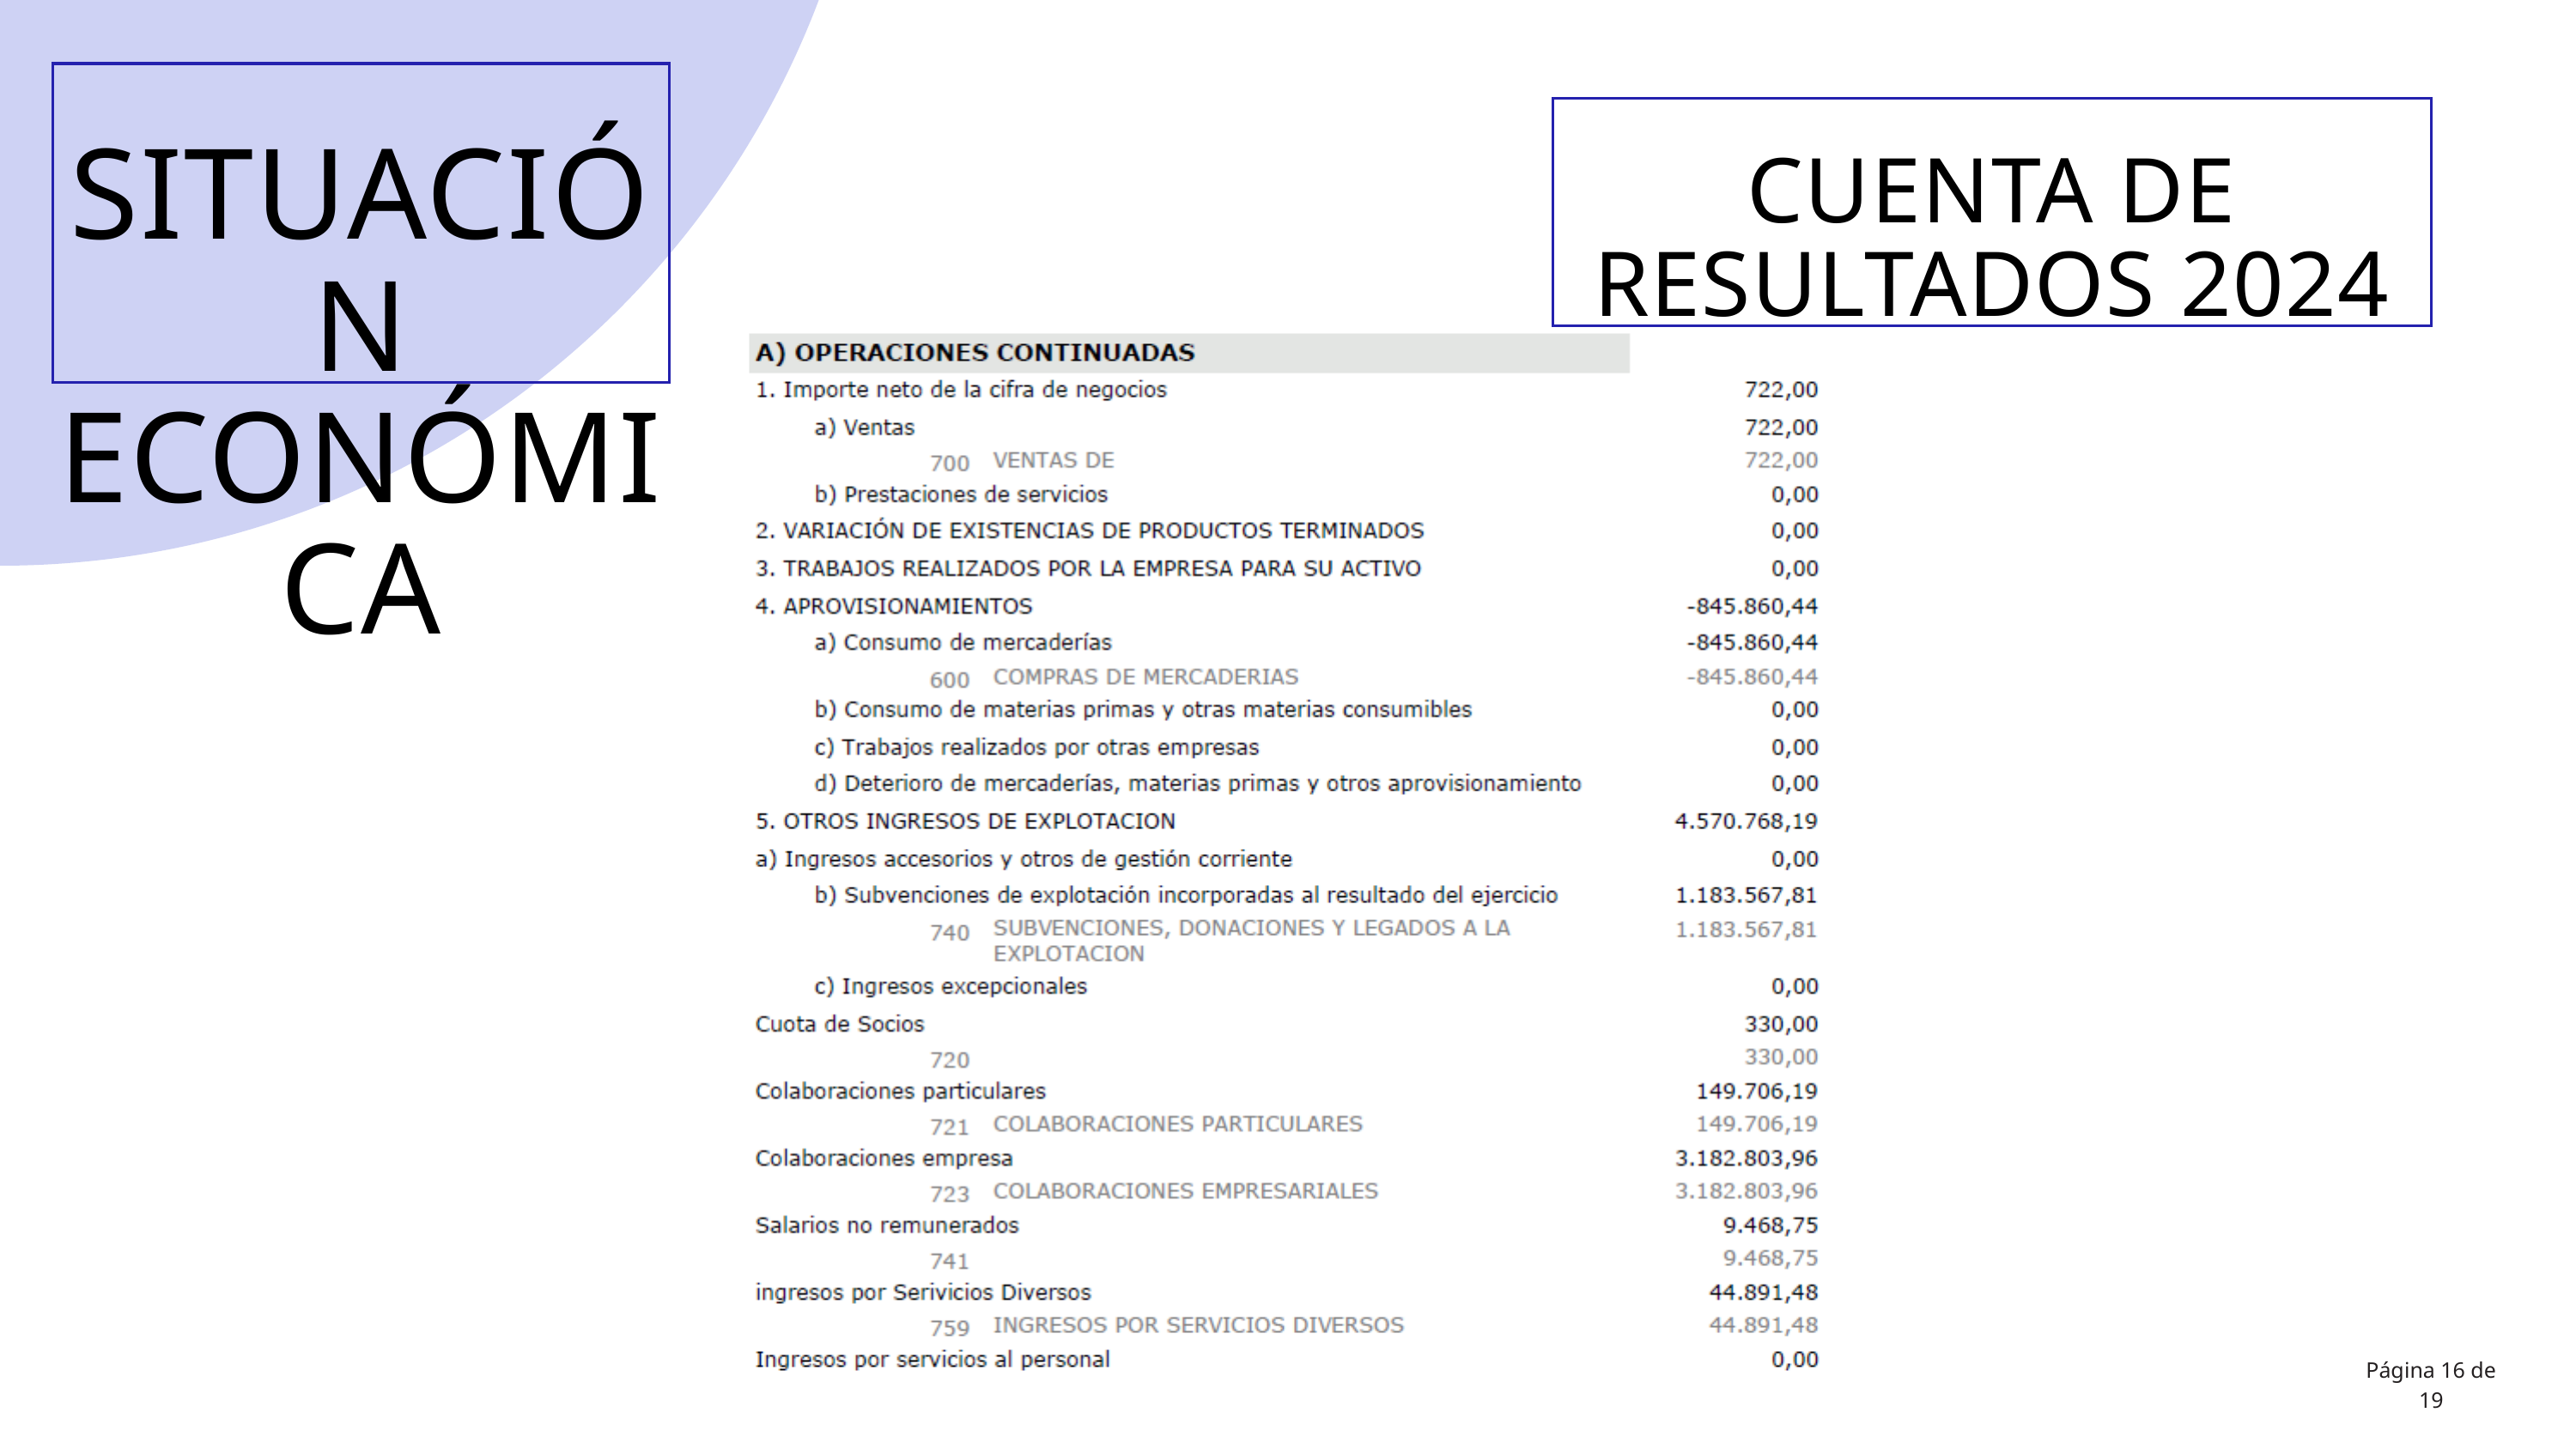

SITUACIÓN ECONÓMICA
CUENTA DE RESULTADOS 2024
Página 16 de 19